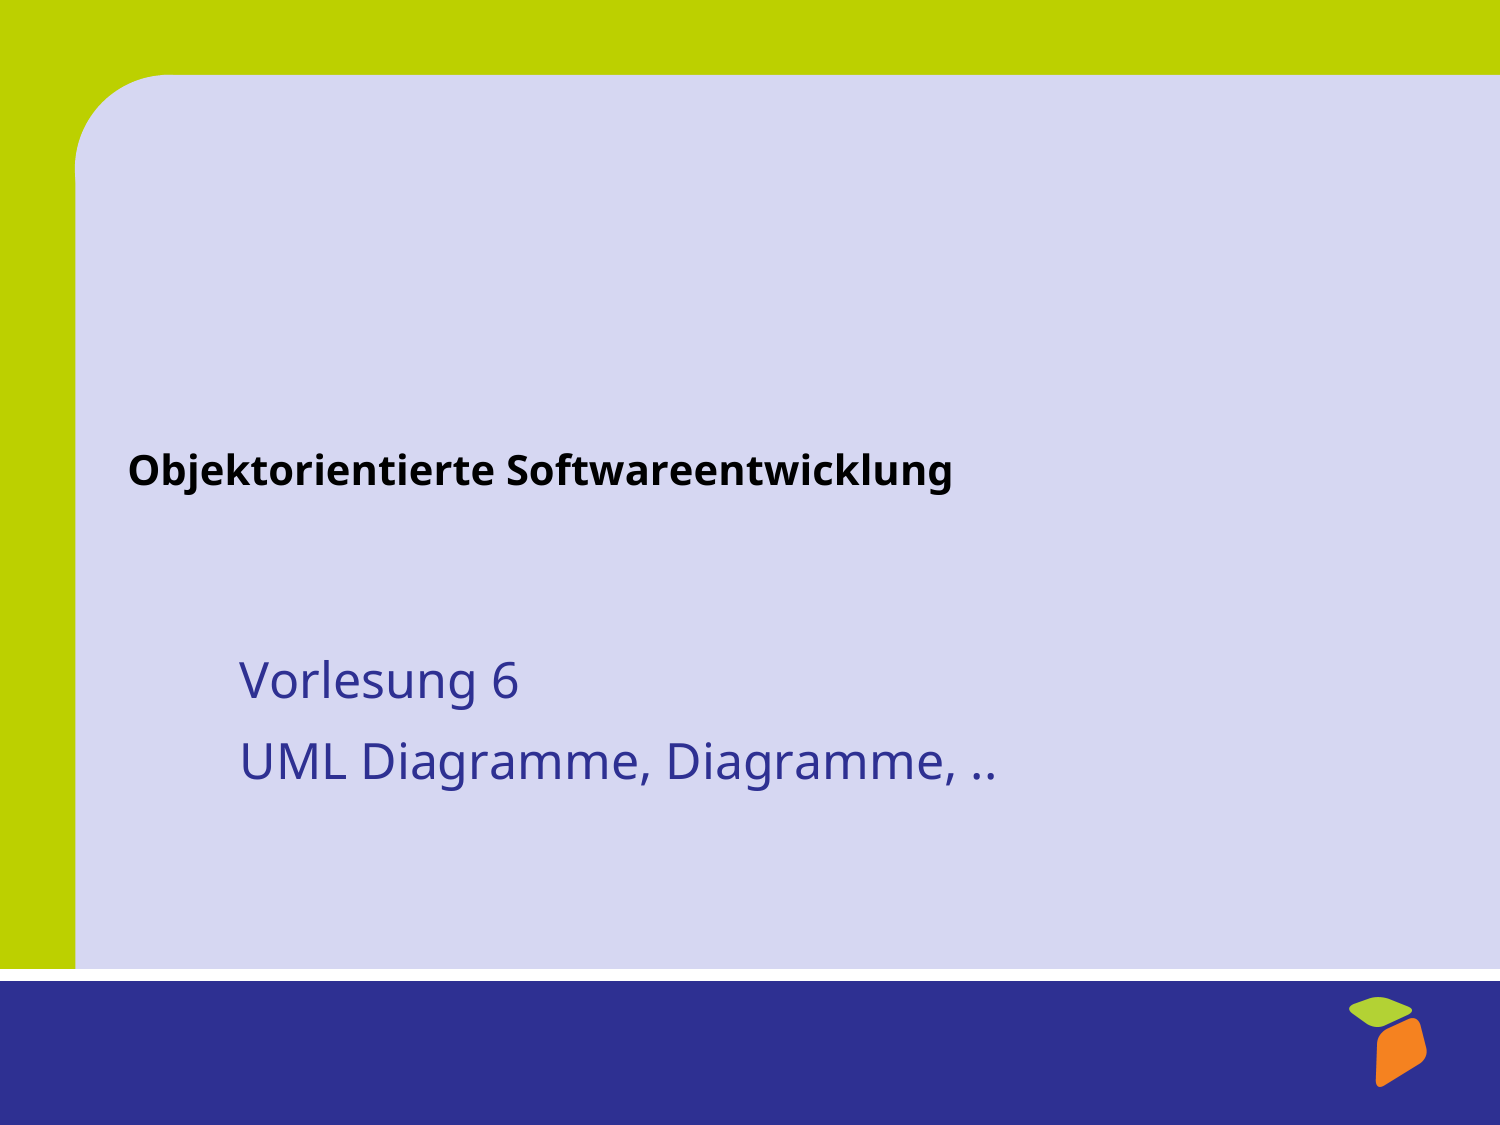

# Objektorientierte Softwareentwicklung
Vorlesung 6
UML Diagramme, Diagramme, ..